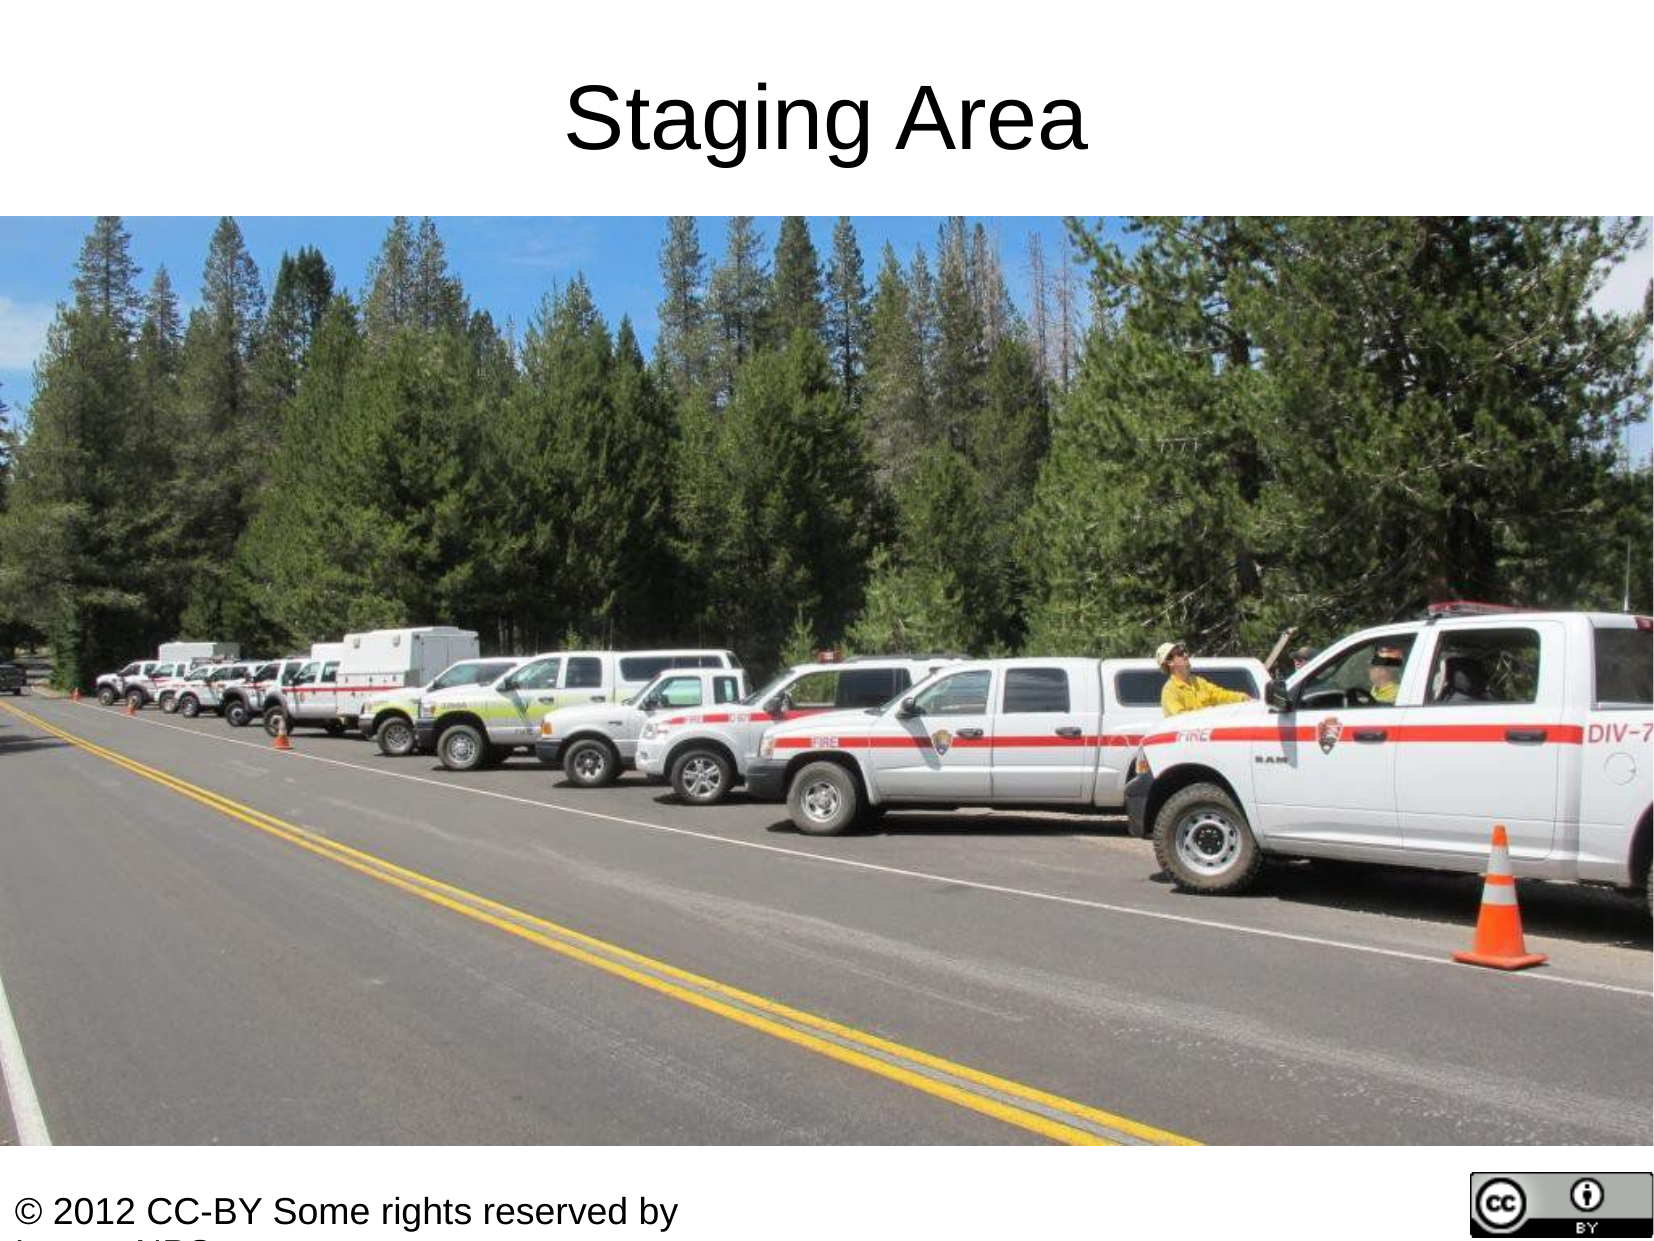

# Staging Area
© 2012 CC-BY Some rights reserved by LassenNPS